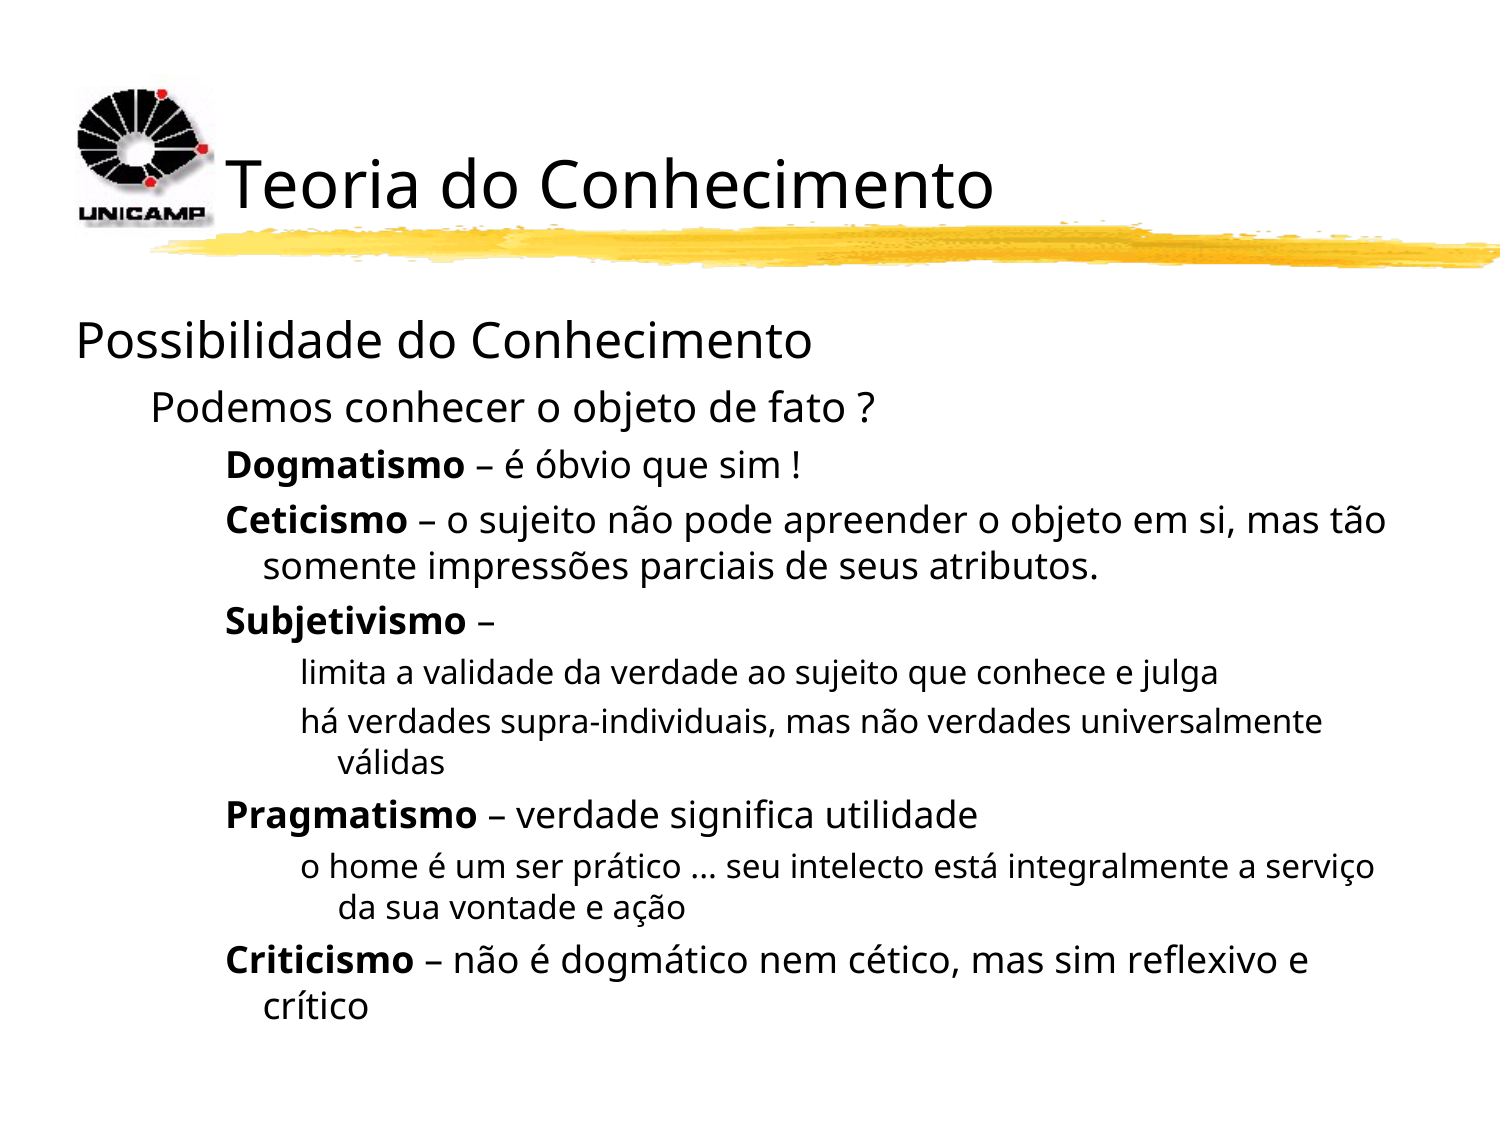

# Teoria do Conhecimento
Possibilidade do Conhecimento
Podemos conhecer o objeto de fato ?
Dogmatismo – é óbvio que sim !
Ceticismo – o sujeito não pode apreender o objeto em si, mas tão somente impressões parciais de seus atributos.
Subjetivismo –
limita a validade da verdade ao sujeito que conhece e julga
há verdades supra-individuais, mas não verdades universalmente válidas
Pragmatismo – verdade significa utilidade
o home é um ser prático ... seu intelecto está integralmente a serviço da sua vontade e ação
Criticismo – não é dogmático nem cético, mas sim reflexivo e crítico